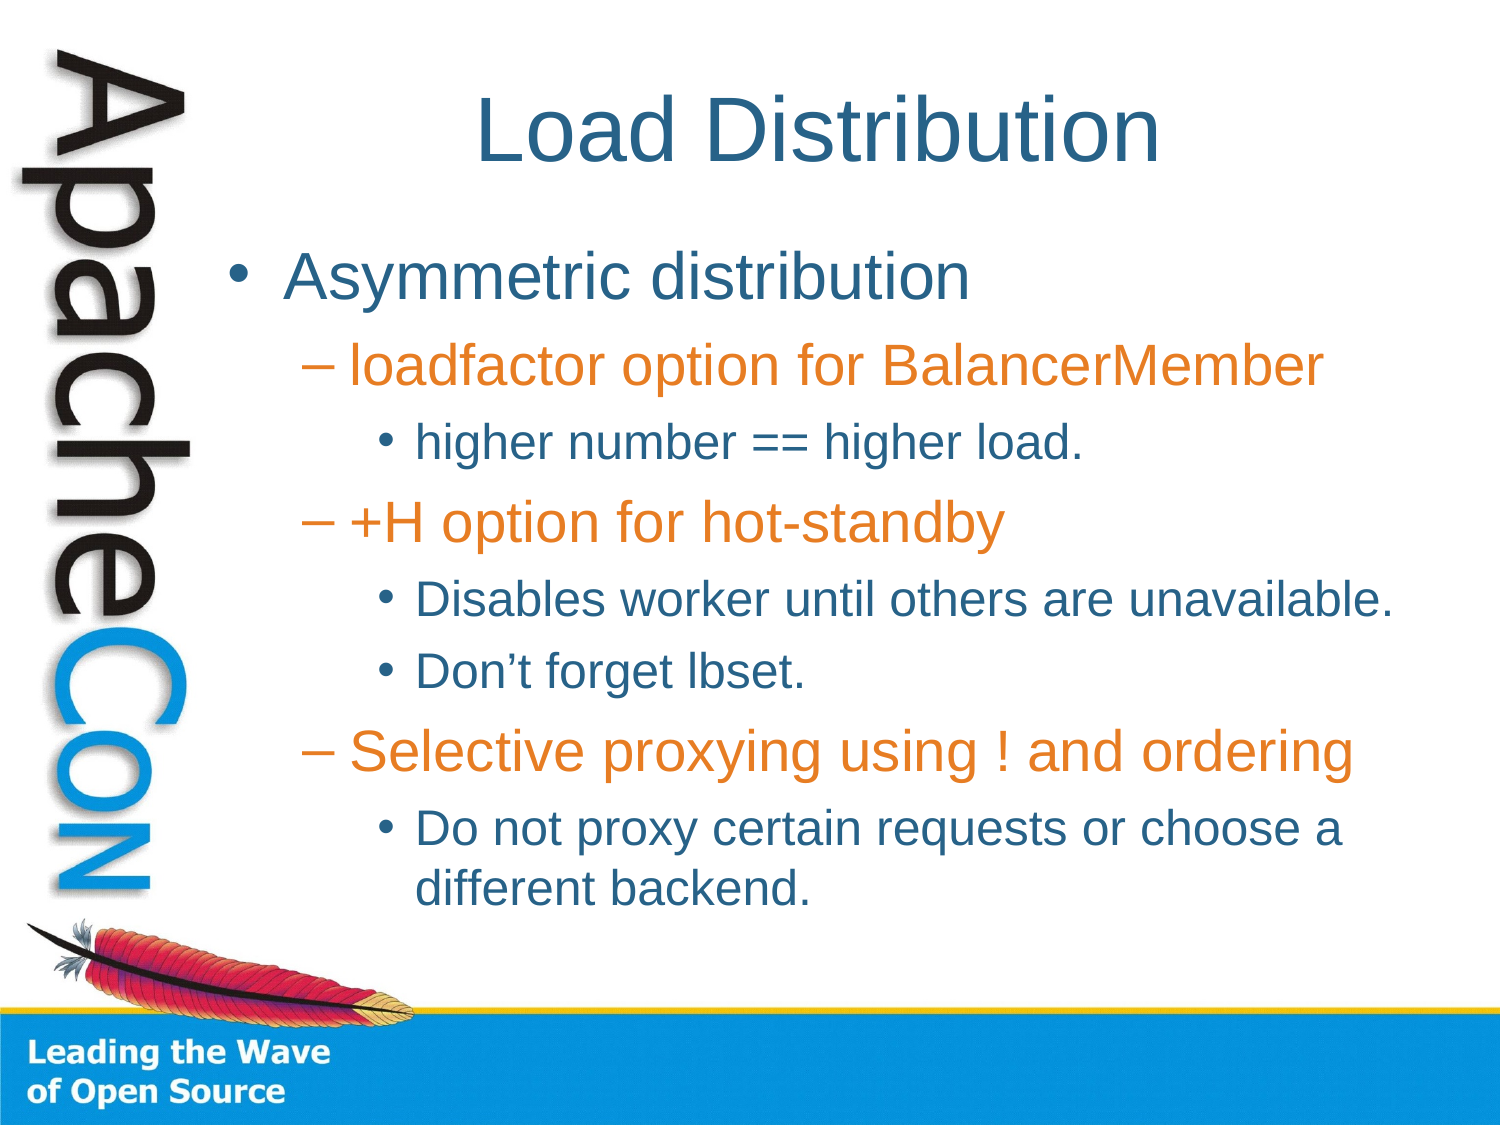

# Load Distribution
Asymmetric distribution
loadfactor option for BalancerMember
higher number == higher load.
+H option for hot-standby
Disables worker until others are unavailable.
Don’t forget lbset.
Selective proxying using ! and ordering
Do not proxy certain requests or choose a different backend.